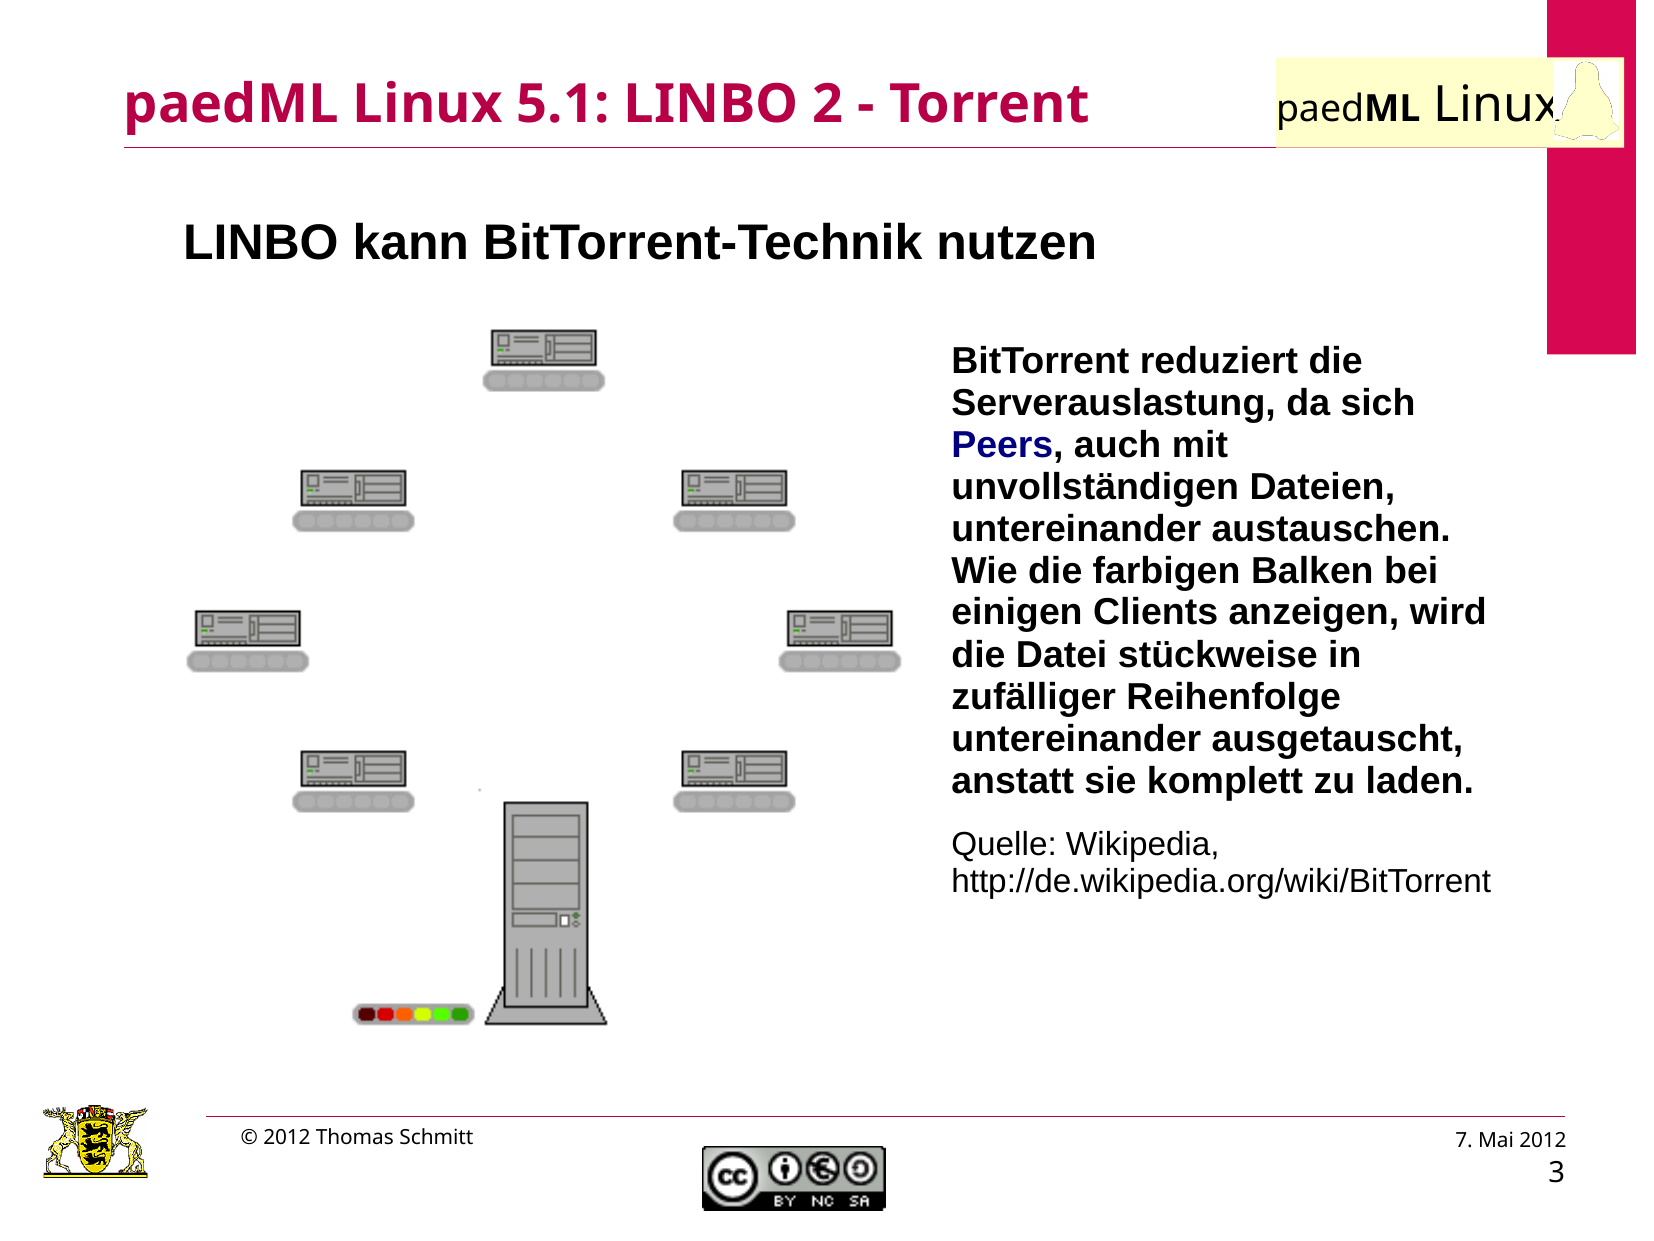

# paedML Linux 5.1: LINBO 2 - Torrent
LINBO kann BitTorrent-Technik nutzen
BitTorrent reduziert die Serverauslastung, da sich Peers, auch mit unvollständigen Dateien, untereinander austauschen. Wie die farbigen Balken bei einigen Clients anzeigen, wird die Datei stückweise in zufälliger Reihenfolge untereinander ausgetauscht, anstatt sie komplett zu laden.
Quelle: Wikipedia, http://de.wikipedia.org/wiki/BitTorrent
© 2012 Thomas Schmitt
7. Mai 2012
3